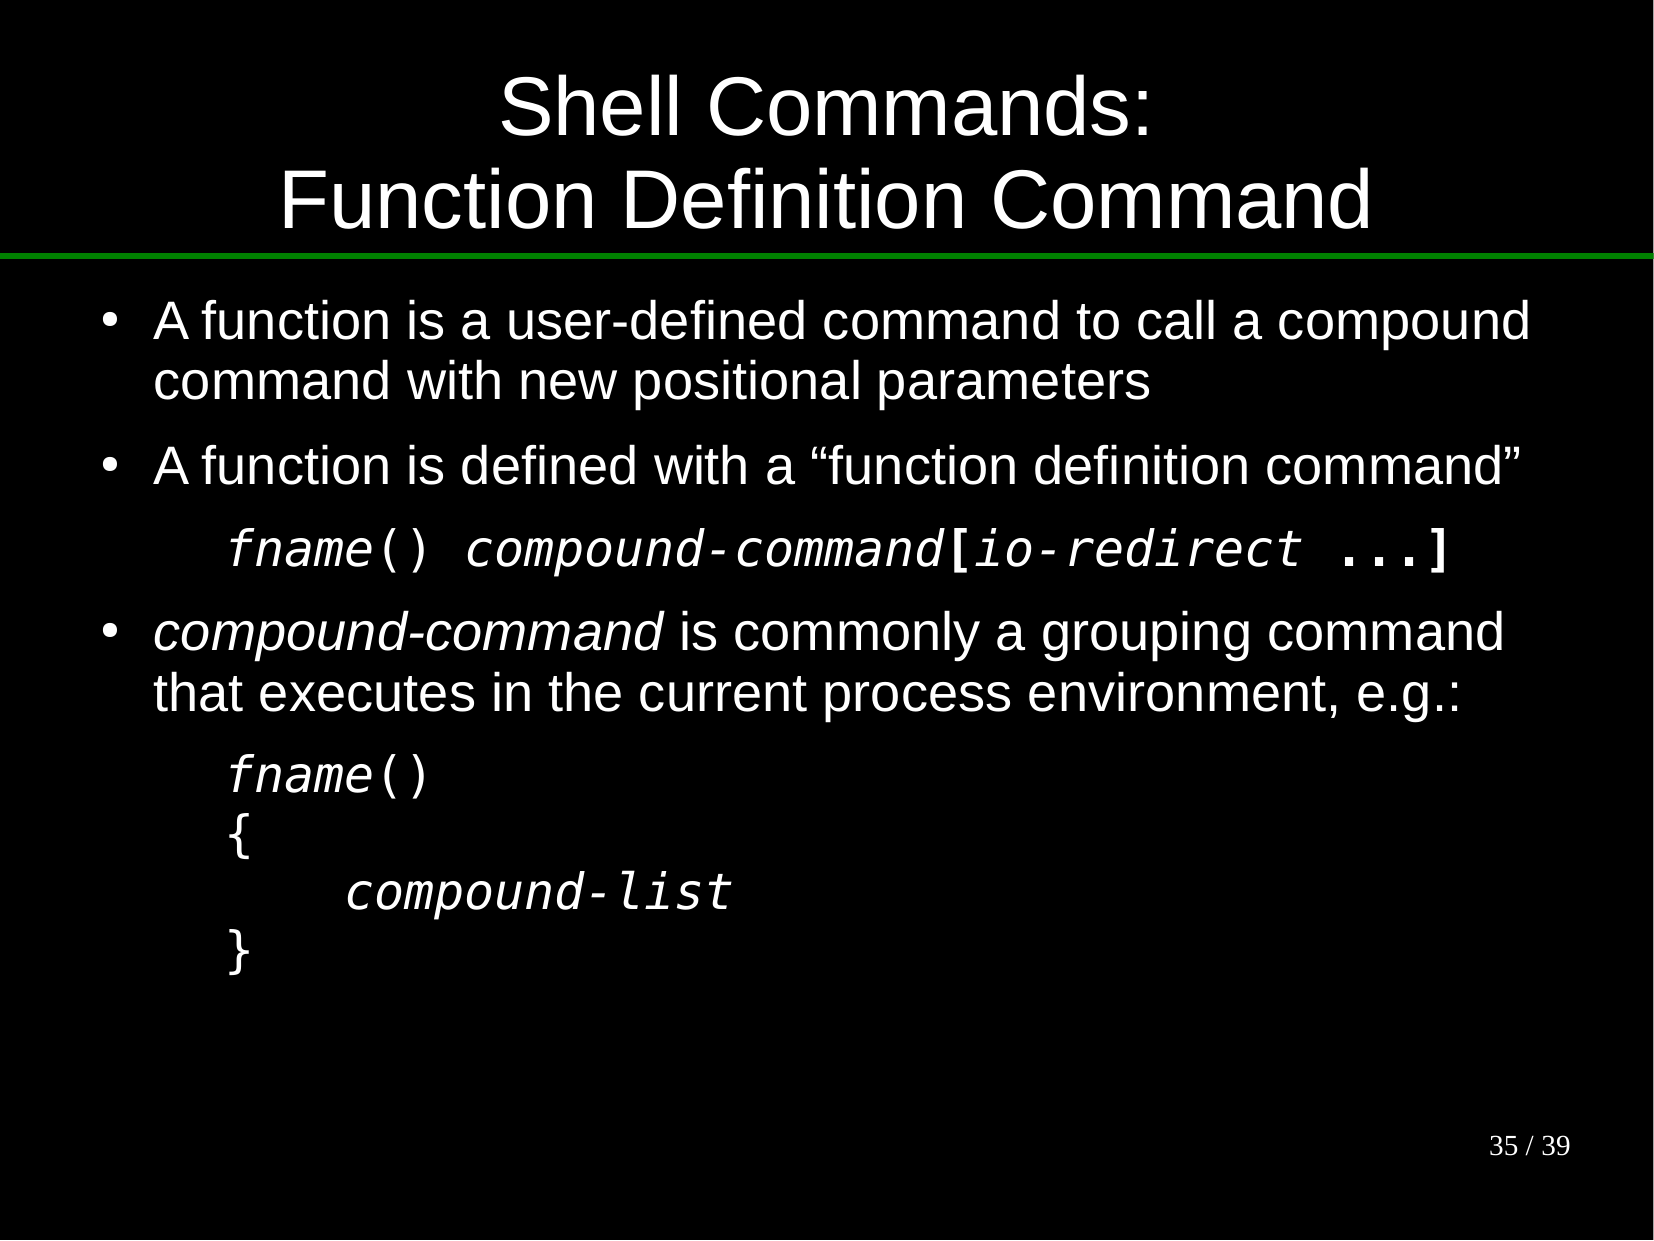

# Shell Commands: Function Definition Command
A function is a user-defined command to call a compound command with new positional parameters
A function is defined with a “function definition command”
fname() compound-command[io-redirect ...]
compound-command is commonly a grouping command that executes in the current process environment, e.g.:
fname()
{
 compound-list
}
35